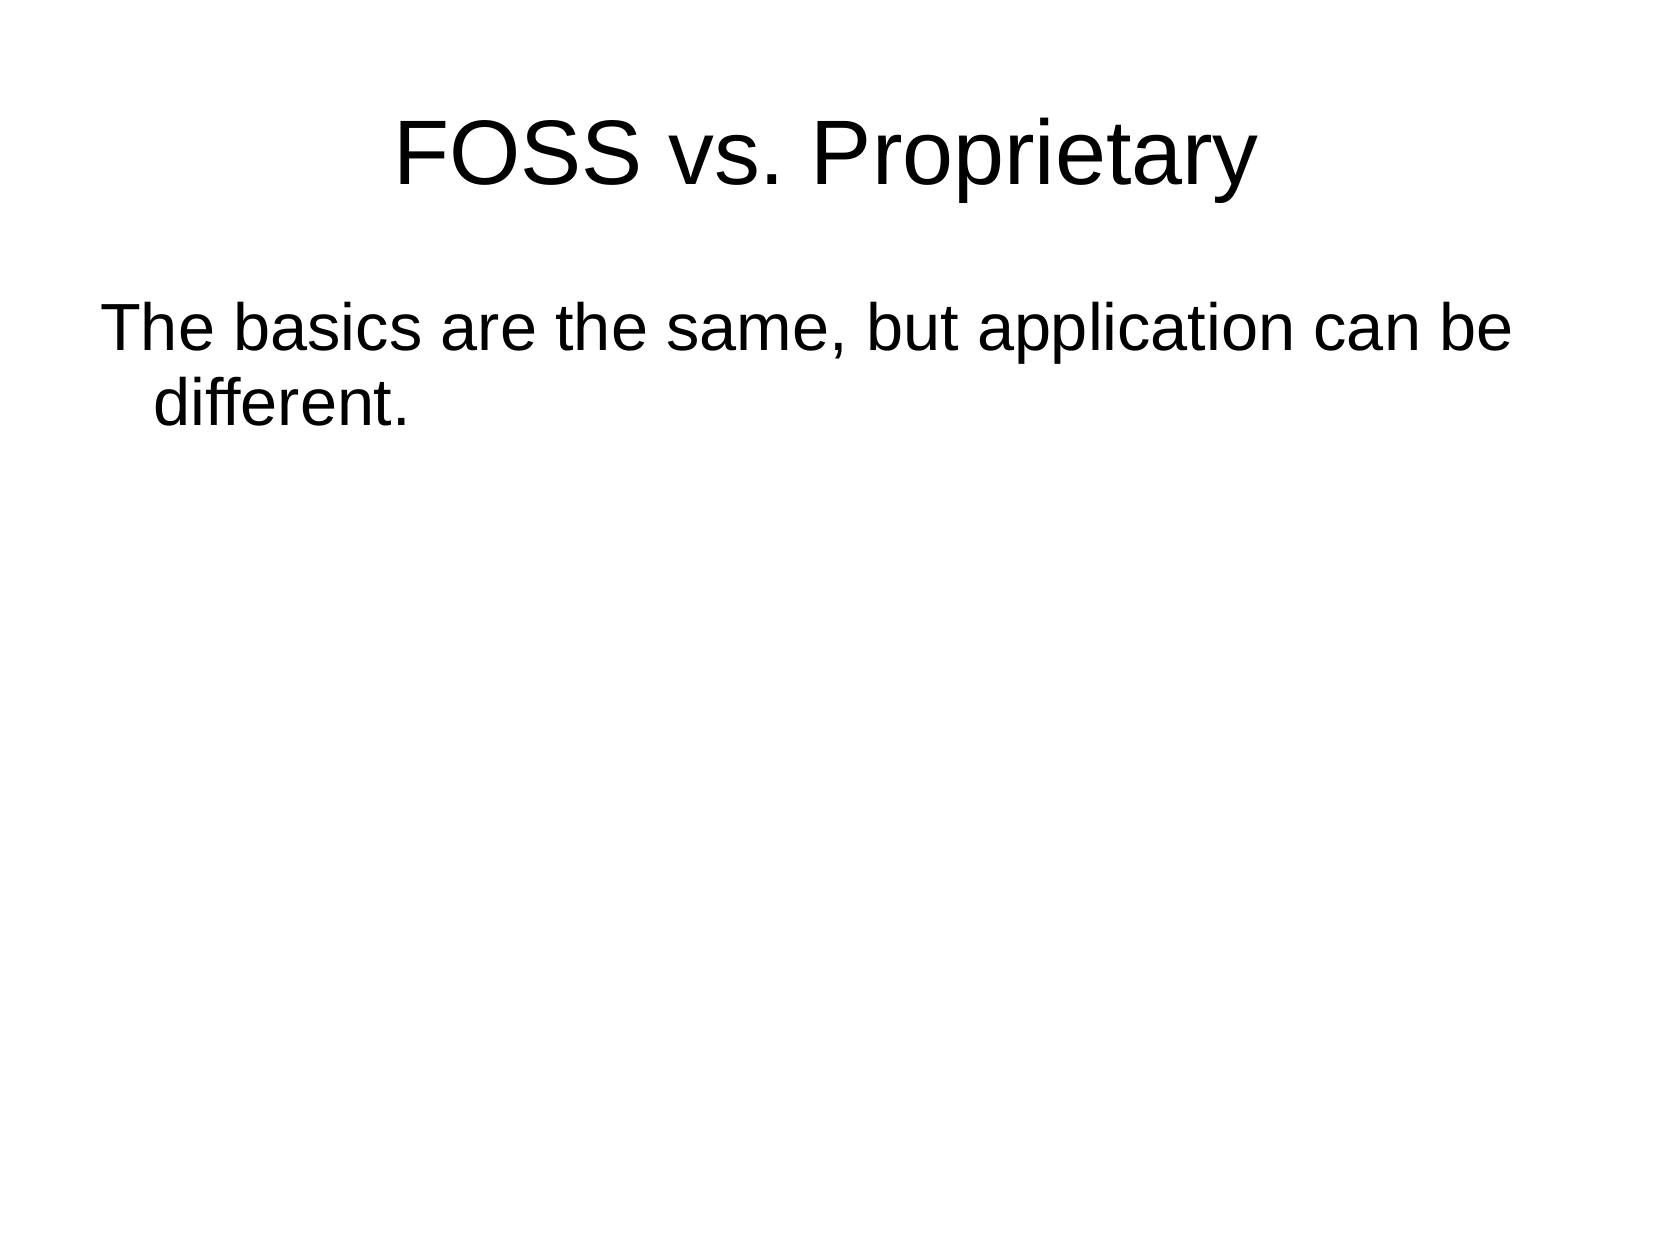

# FOSS vs. Proprietary
The basics are the same, but application can be different.